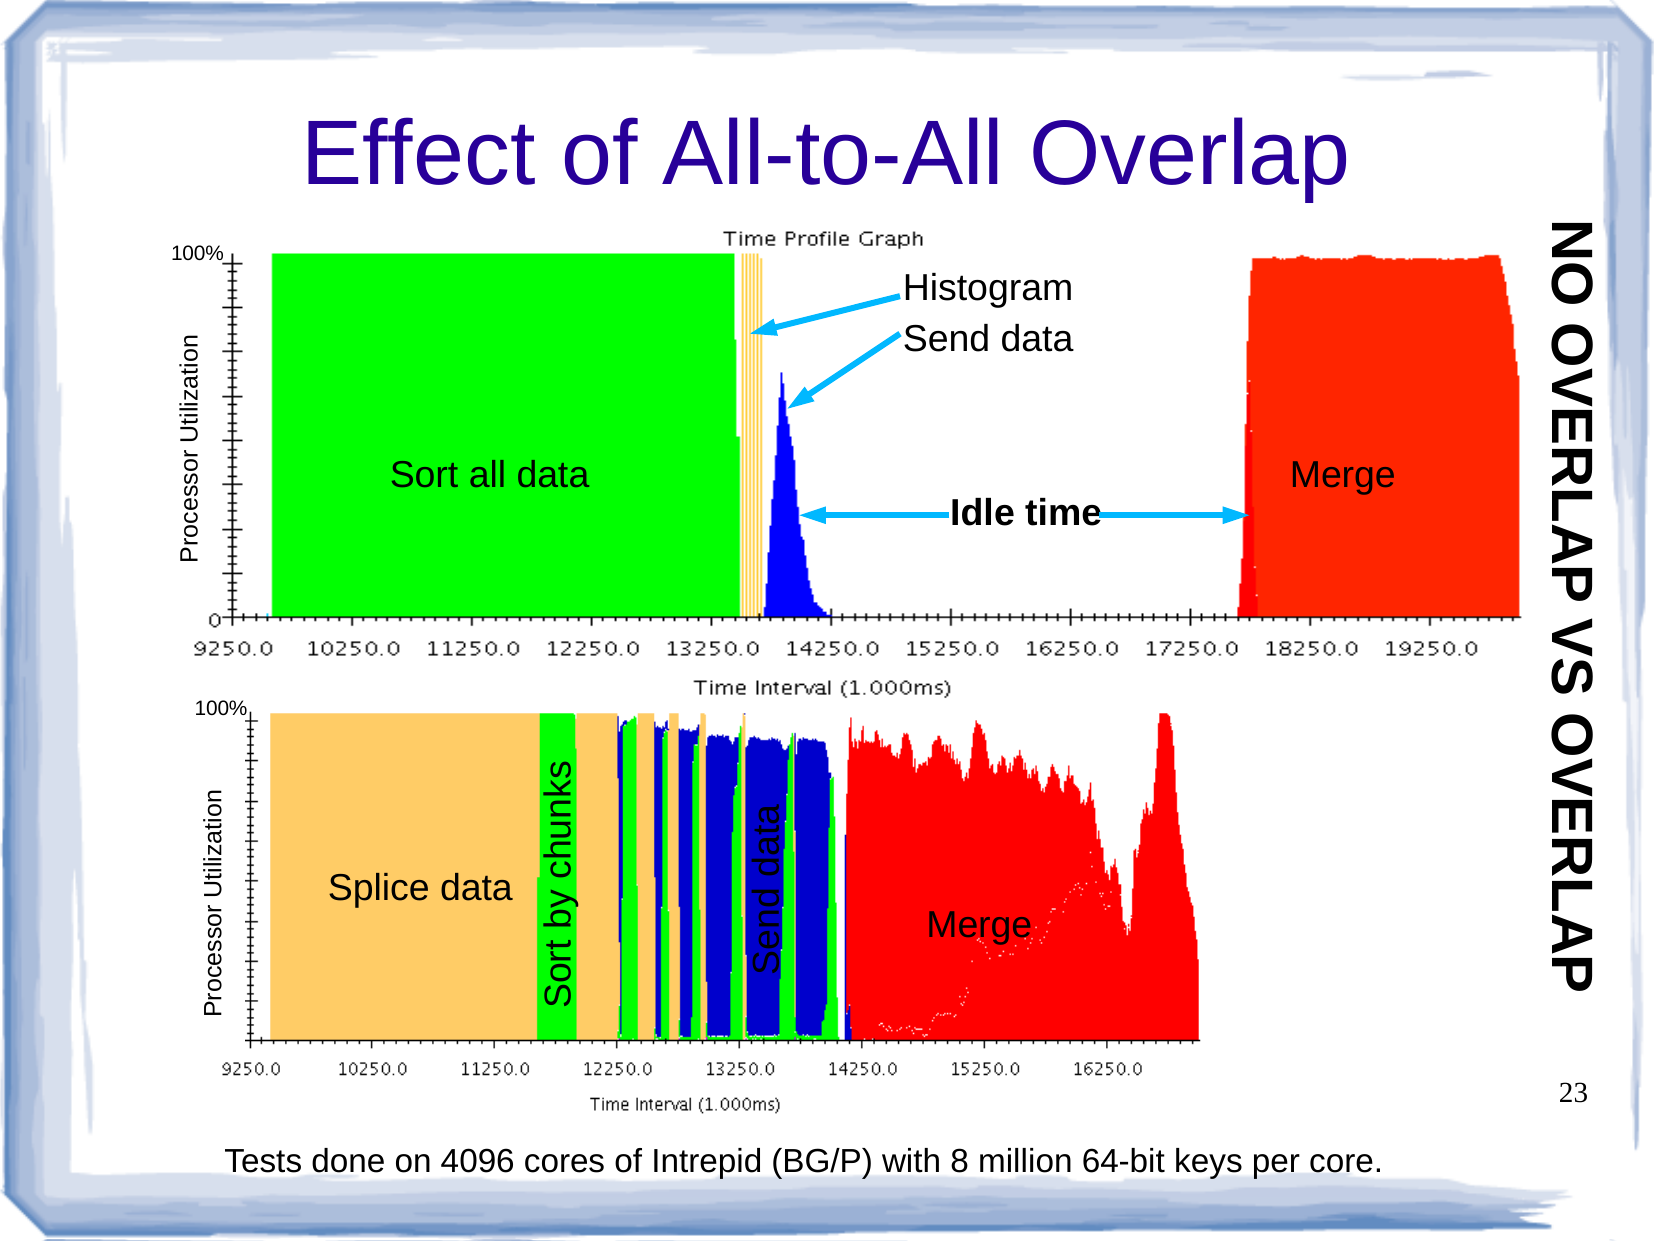

# Effect of All-to-All Overlap
100%
Histogram
Send data
Processor Utilization
Sort all data
Merge
Idle time
NO OVERLAP VS OVERLAP
100%
Sort by chunks
Splice data
Send data
Processor Utilization
Merge
23
Tests done on 4096 cores of Intrepid (BG/P) with 8 million 64-bit keys per core.